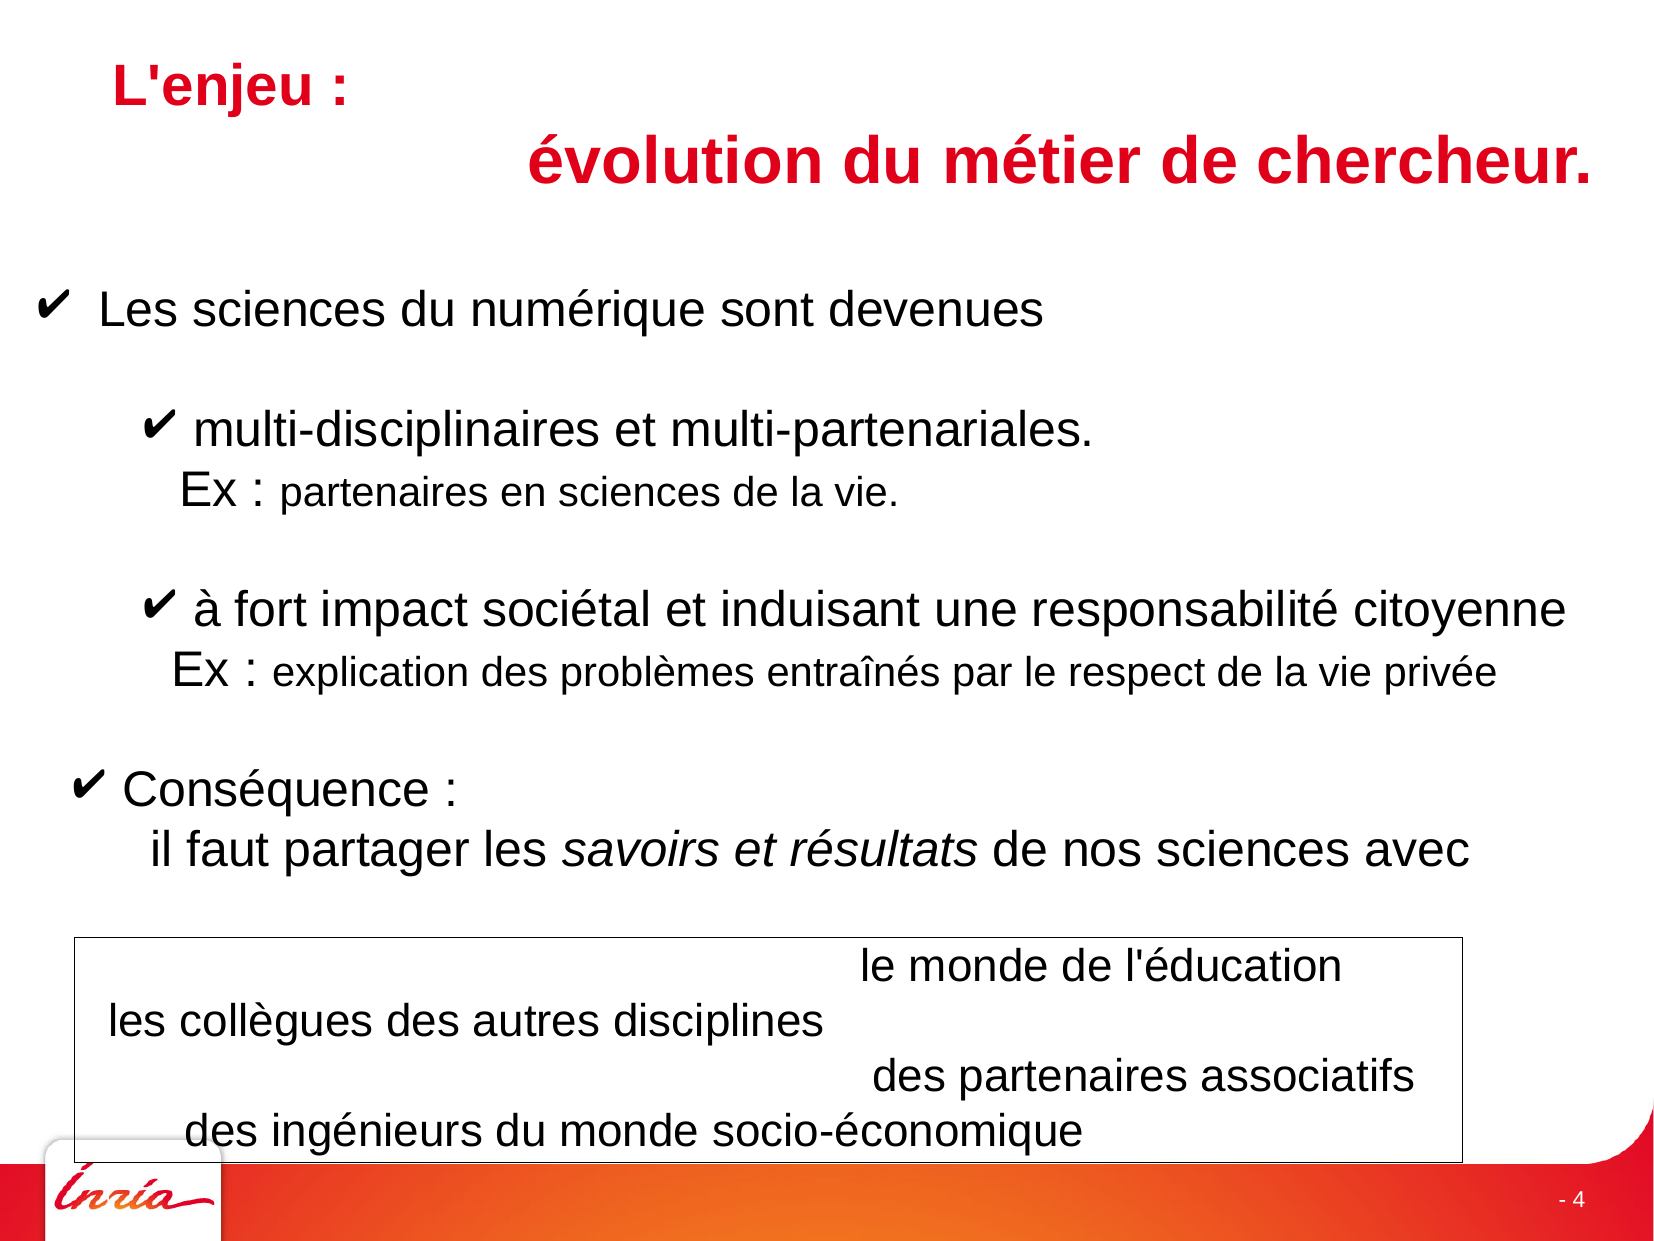

# L'enjeu : évolution du métier de chercheur.
 Les sciences du numérique sont devenues
 multi-disciplinaires et multi-partenariales.
Ex : partenaires en sciences de la vie.
 à fort impact sociétal et induisant une responsabilité citoyenne
 Ex : explication des problèmes entraînés par le respect de la vie privée
 Conséquence :
 il faut partager les savoirs et résultats de nos sciences avec
 le monde de l'éducation
les collègues des autres disciplines
 des partenaires associatifs
 des ingénieurs du monde socio-économique